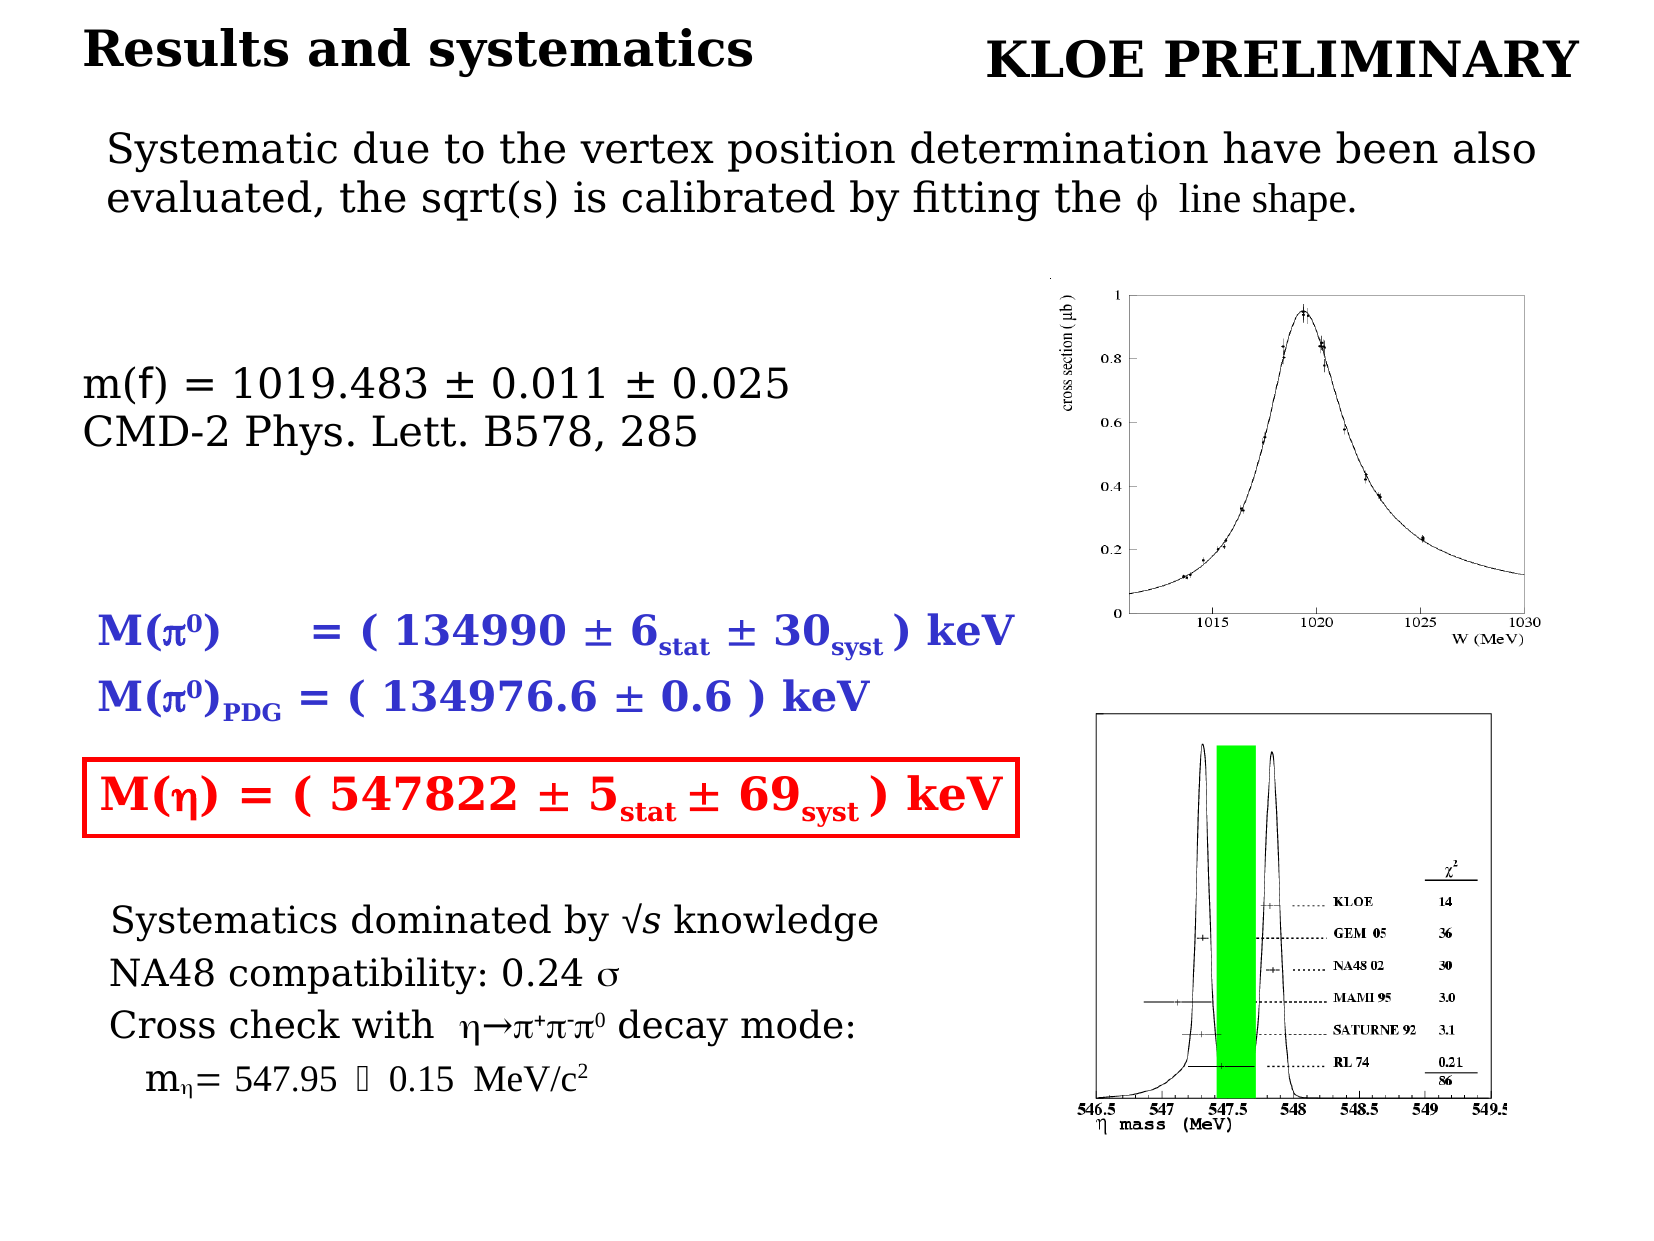

Results and systematics
KLOE PRELIMINARY
Systematic due to the vertex position determination have been also evaluated, the sqrt(s) is calibrated by fitting the f line shape.
m(f) = 1019.483 ± 0.011 ± 0.025
CMD-2 Phys. Lett. B578, 285
M(0) = ( 134990  6stat  30syst ) keV
M(0)PDG = ( 134976.6  0.6 ) keV
M() = ( 547822  5stat  69syst ) keV
 Systematics dominated by √s knowledge
 NA48 compatibility: 0.24 
 Cross check with → decay mode:
 mh= 547.95  0.15 MeV/c2